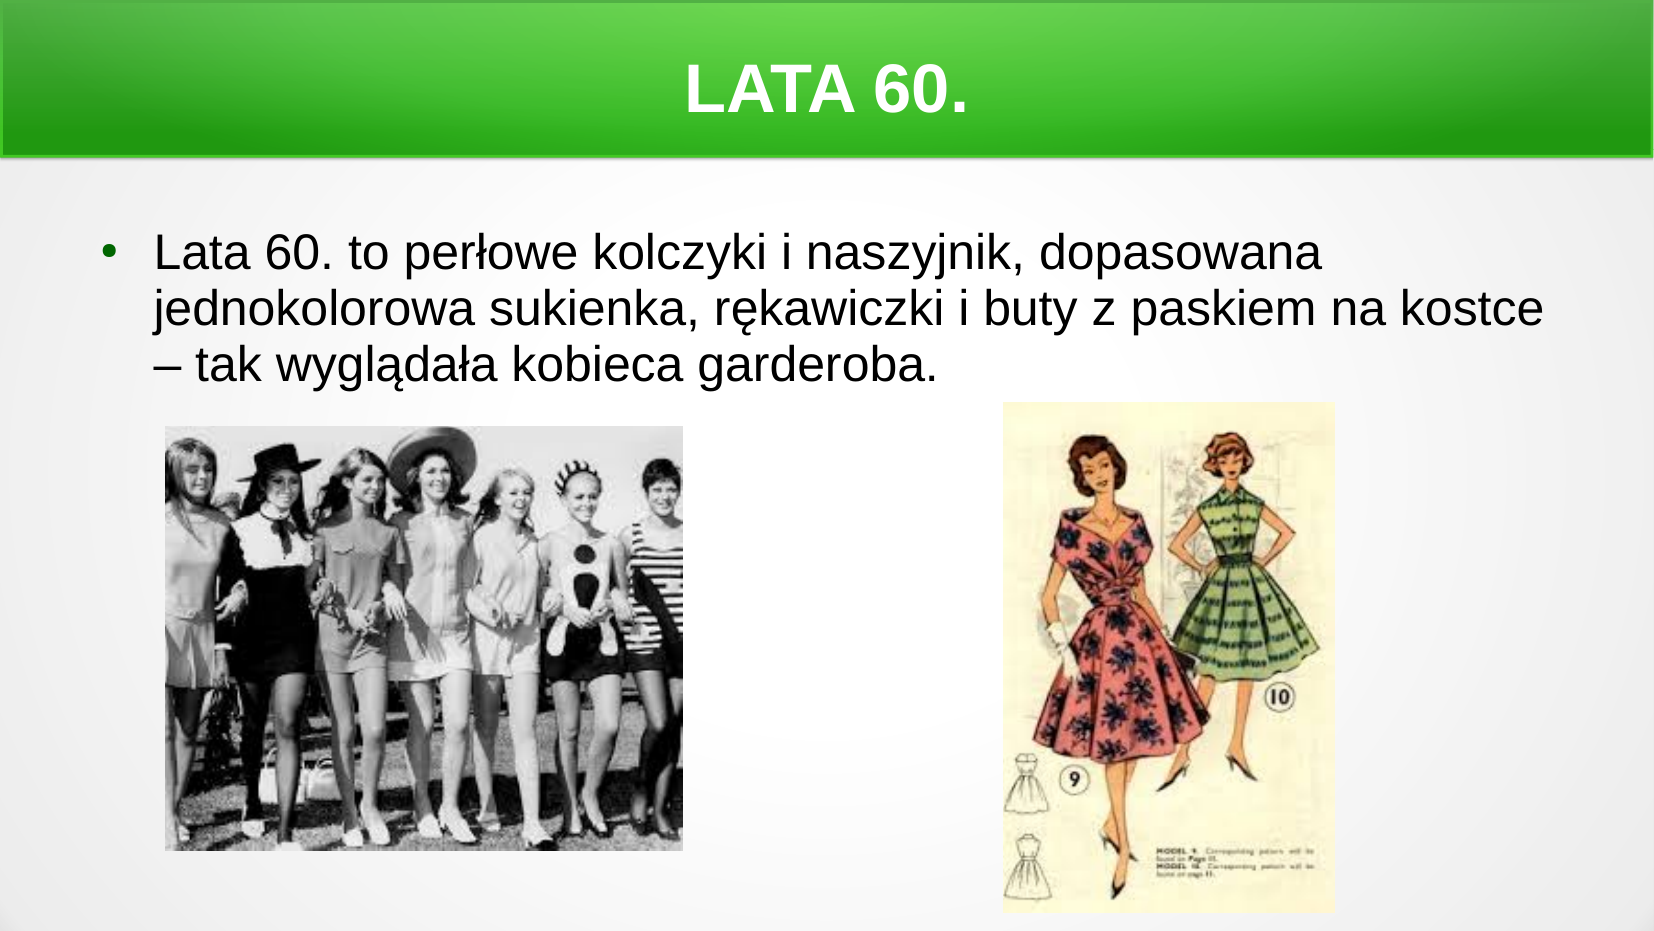

# LATA 60.
Lata 60. to perłowe kolczyki i naszyjnik, dopasowana jednokolorowa sukienka, rękawiczki i buty z paskiem na kostce – tak wyglądała kobieca garderoba.